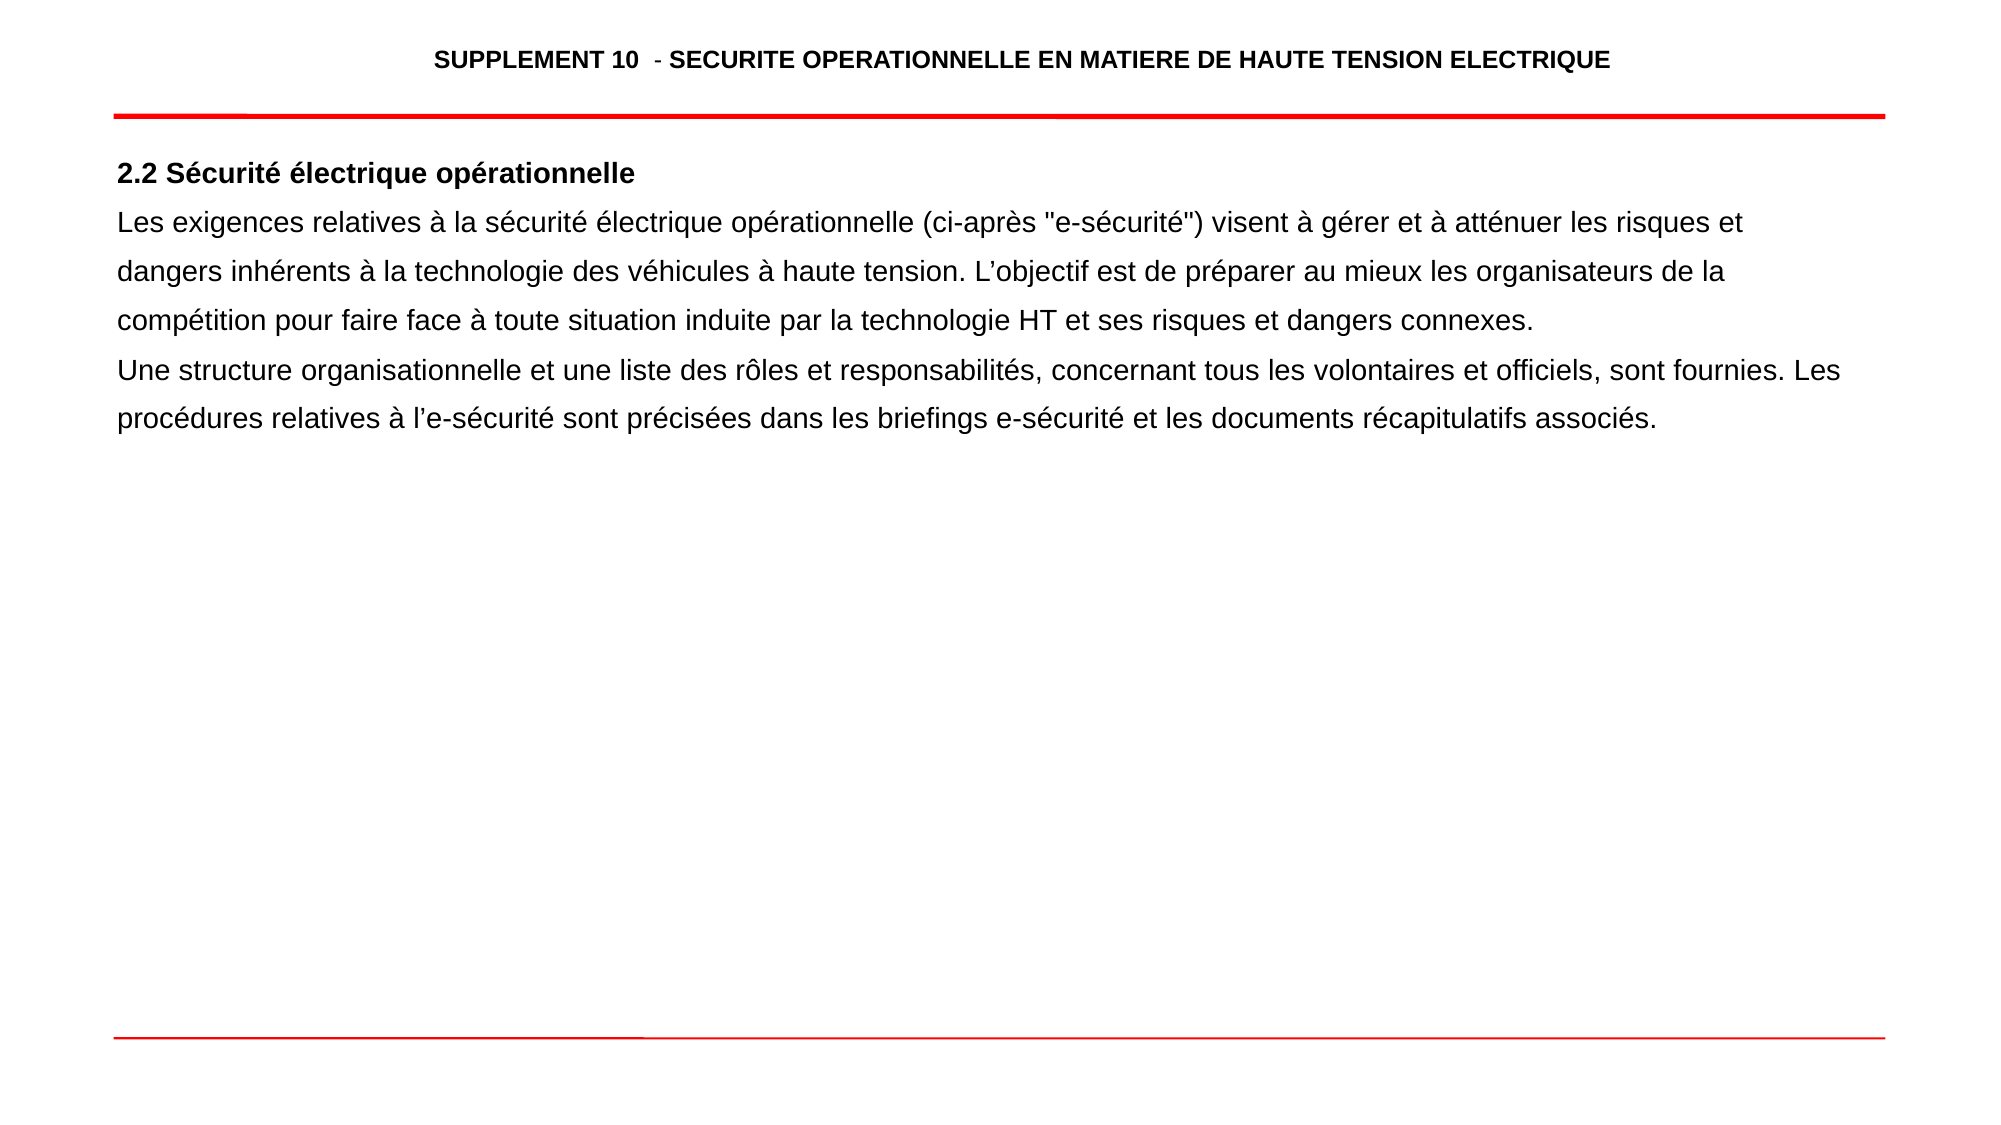

SUPPLEMENT 10 - SECURITE OPERATIONNELLE EN MATIERE DE HAUTE TENSION ELECTRIQUE
2.2 Sécurité électrique opérationnelle
Les exigences relatives à la sécurité électrique opérationnelle (ci-après "e-sécurité") visent à gérer et à atténuer les risques et dangers inhérents à la technologie des véhicules à haute tension. L’objectif est de préparer au mieux les organisateurs de la compétition pour faire face à toute situation induite par la technologie HT et ses risques et dangers connexes.
Une structure organisationnelle et une liste des rôles et responsabilités, concernant tous les volontaires et officiels, sont fournies. Les procédures relatives à l’e-sécurité sont précisées dans les briefings e-sécurité et les documents récapitulatifs associés.